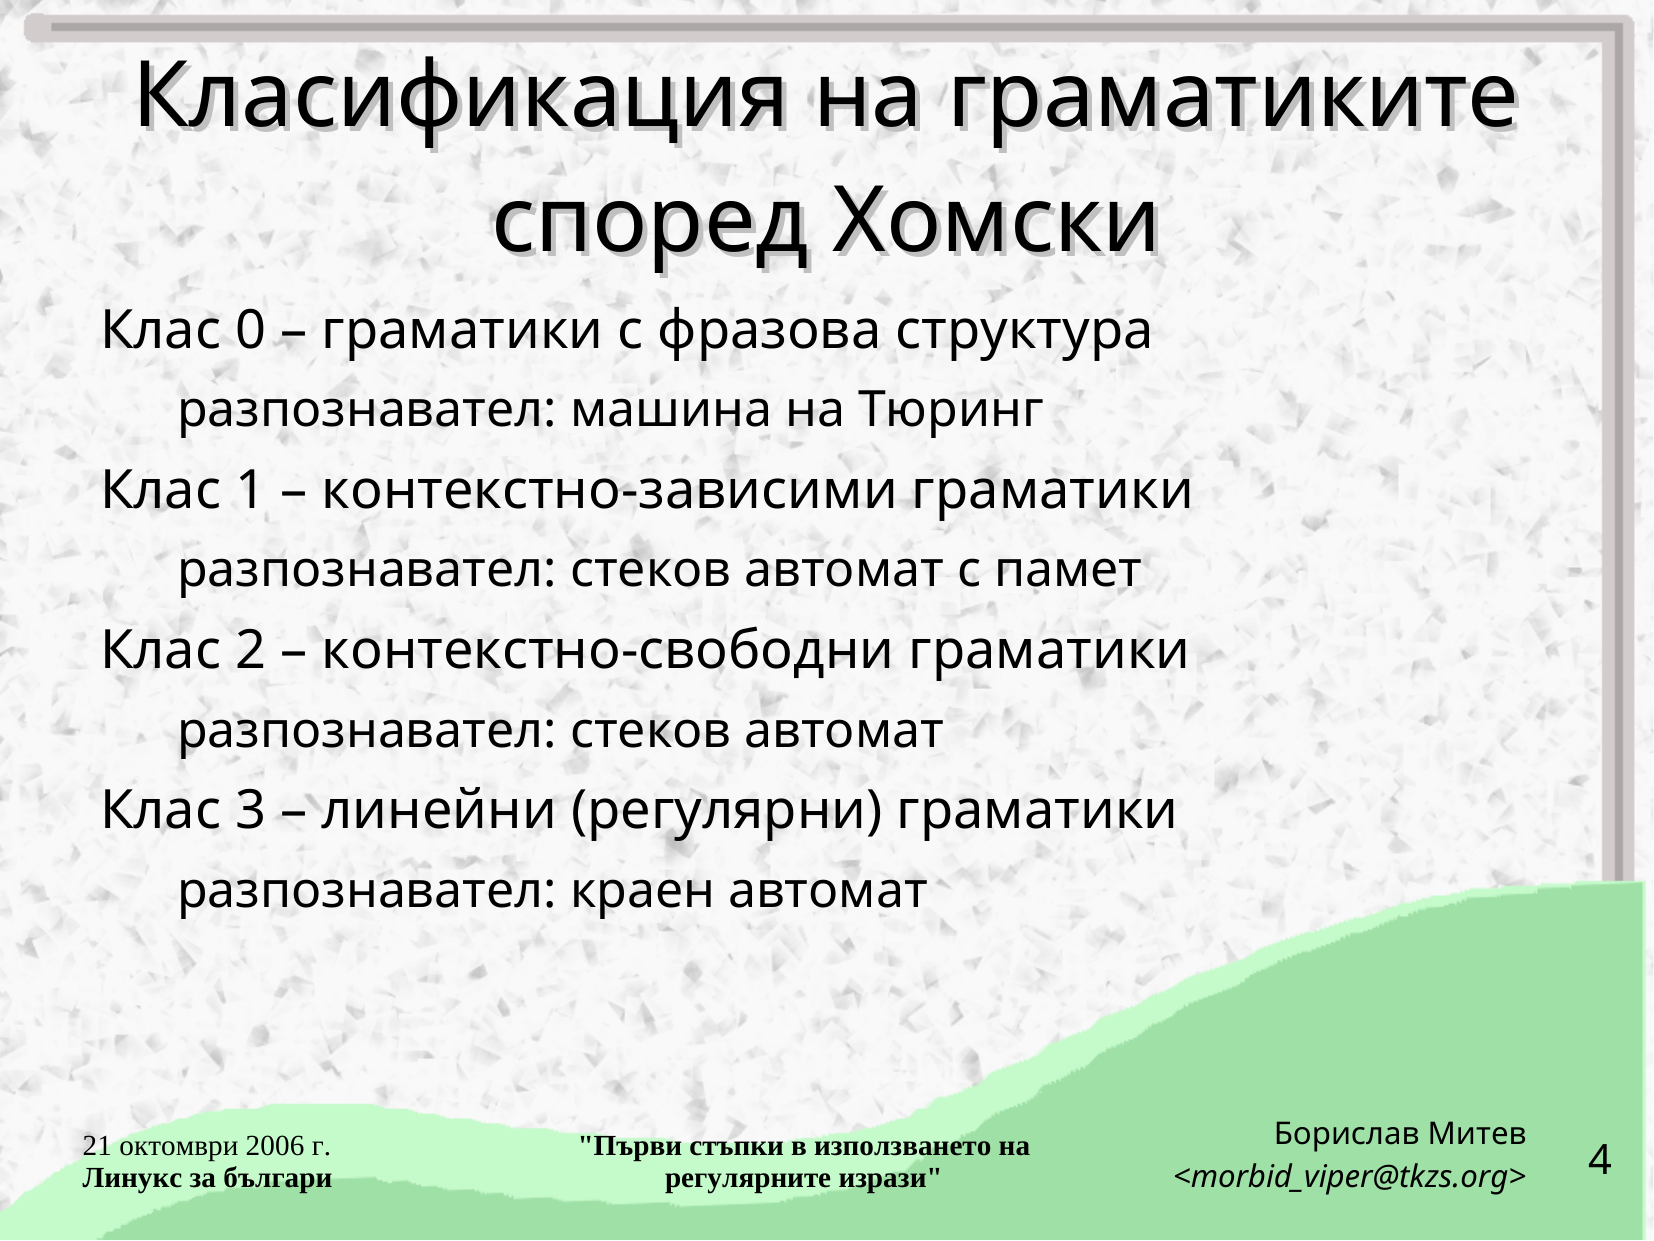

# Класификация на граматиките според Хомски
Клас 0 – граматики с фразова структура
разпознавател: машина на Тюринг
Клас 1 – контекстно-зависими граматики
разпознавател: стеков автомат с памет
Клас 2 – контекстно-свободни граматики
разпознавател: стеков автомат
Клас 3 – линейни (регулярни) граматики
разпознавател: краен автомат
4